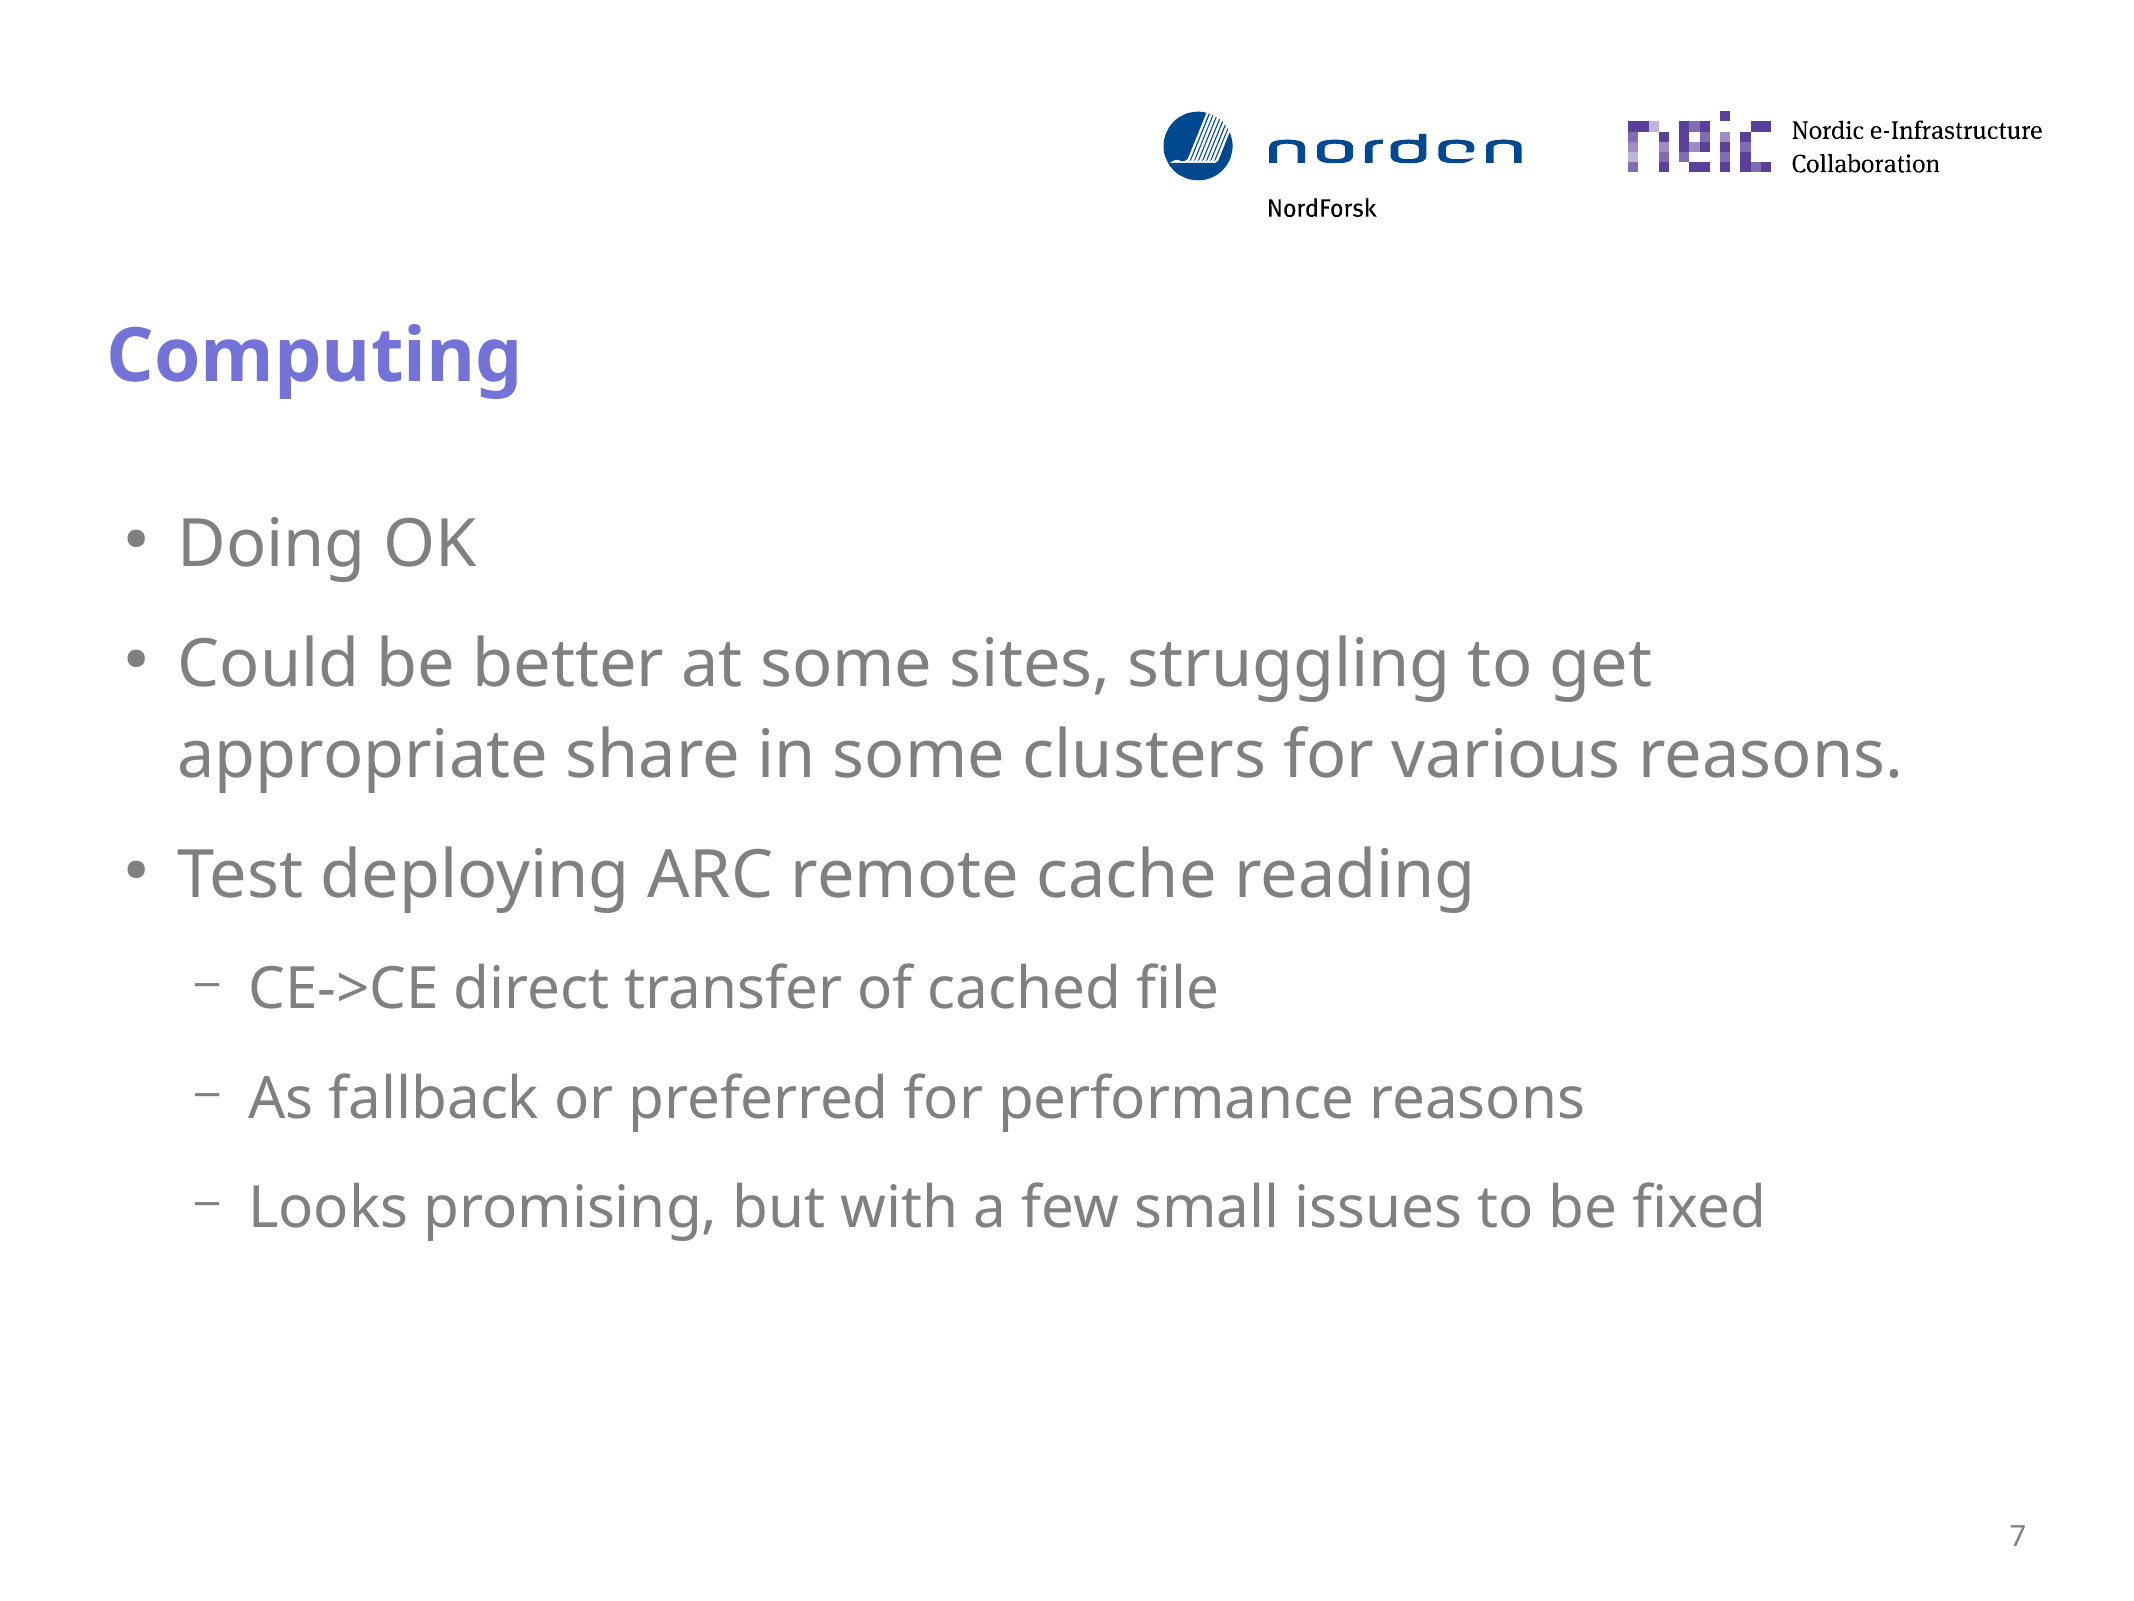

# Computing
Doing OK
Could be better at some sites, struggling to get appropriate share in some clusters for various reasons.
Test deploying ARC remote cache reading
CE->CE direct transfer of cached file
As fallback or preferred for performance reasons
Looks promising, but with a few small issues to be fixed
7